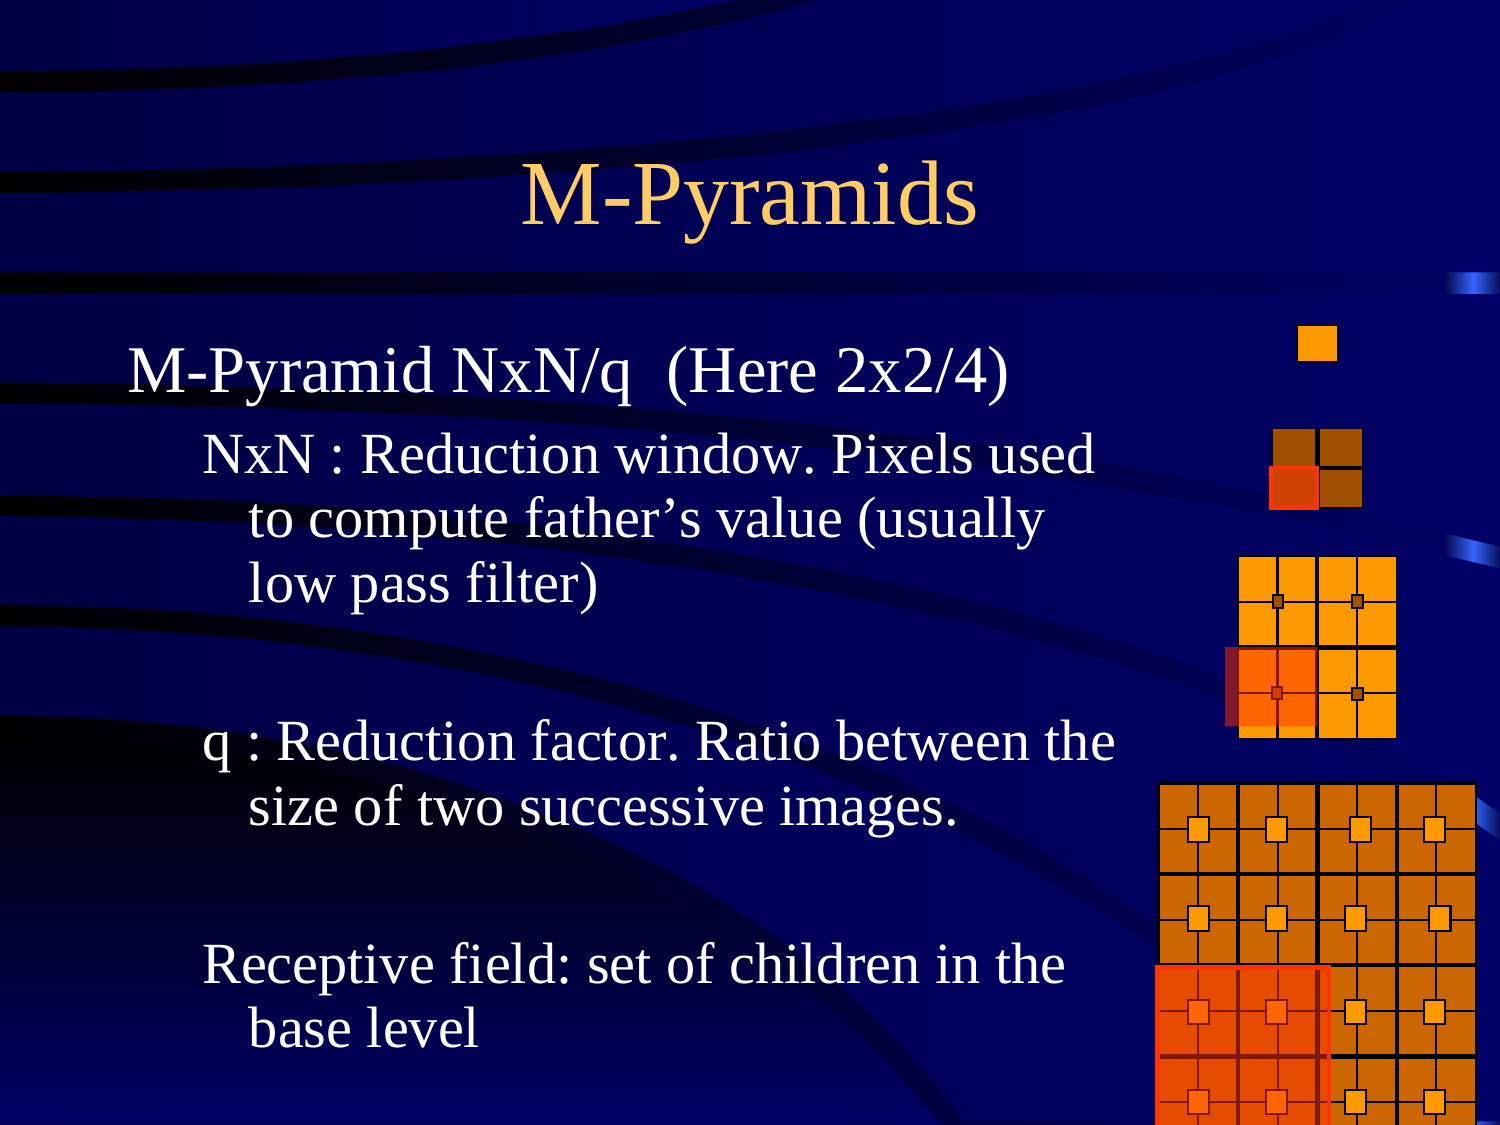

# M-Pyramids
M-Pyramid NxN/q (Here 2x2/4)
NxN : Reduction window. Pixels used to compute father’s value (usually low pass filter)
q : Reduction factor. Ratio between the size of two successive images.
Receptive field: set of children in the base level